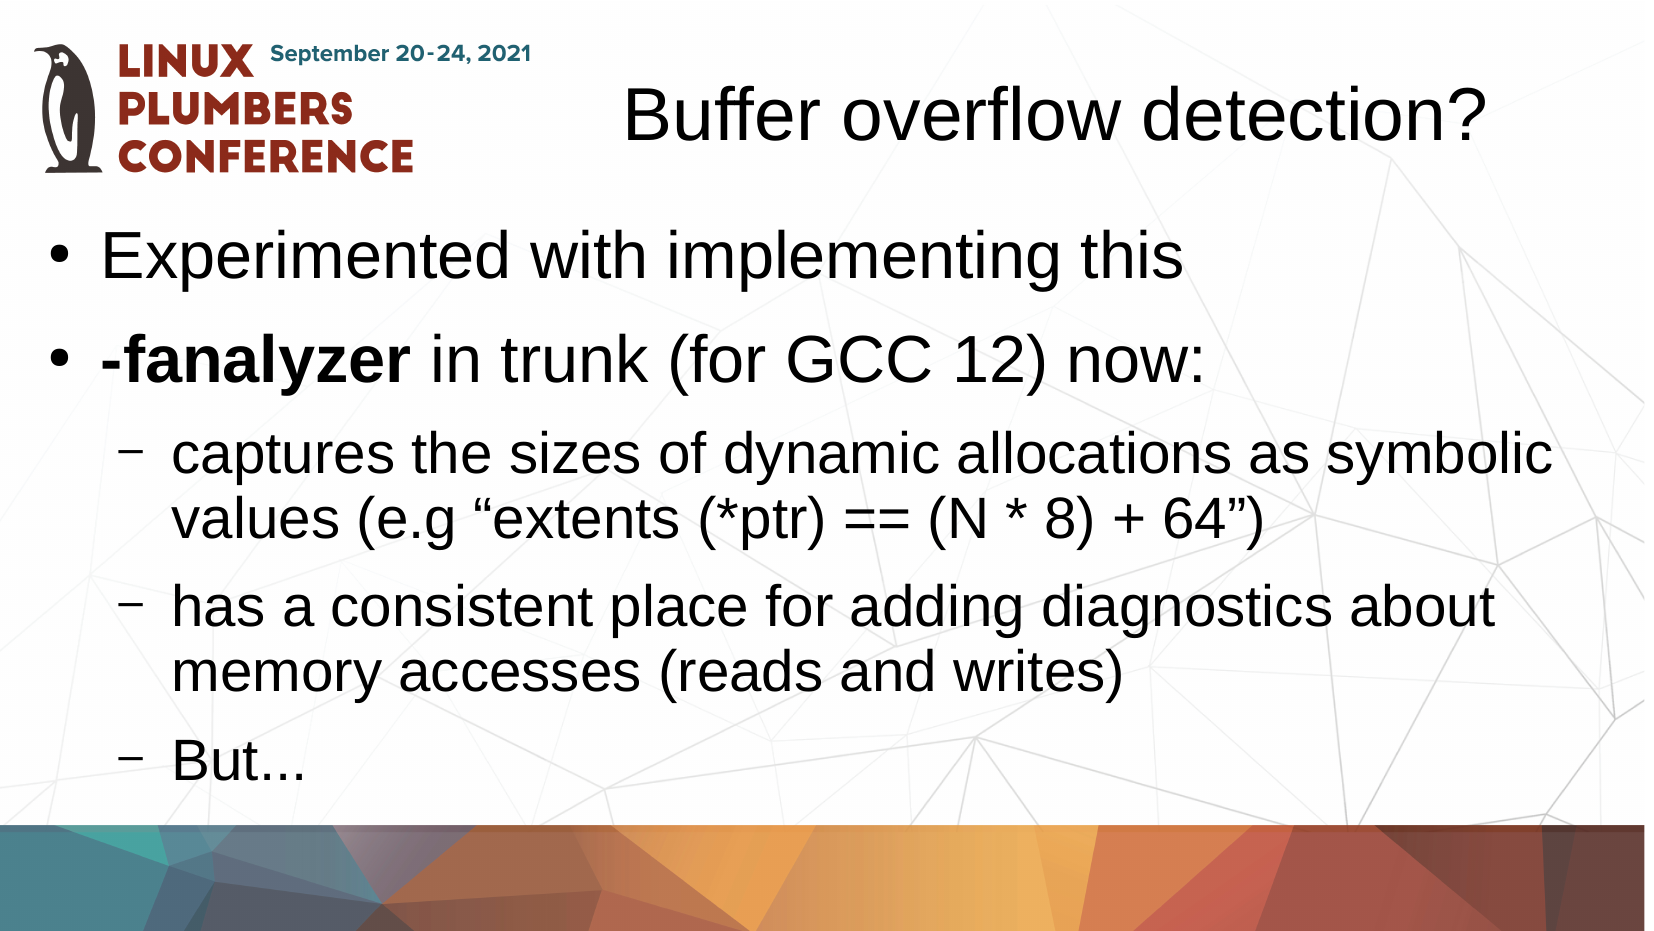

# Buffer overflow detection?
Experimented with implementing this
-fanalyzer in trunk (for GCC 12) now:
captures the sizes of dynamic allocations as symbolic values (e.g “extents (*ptr) == (N * 8) + 64”)
has a consistent place for adding diagnostics about memory accesses (reads and writes)
But...